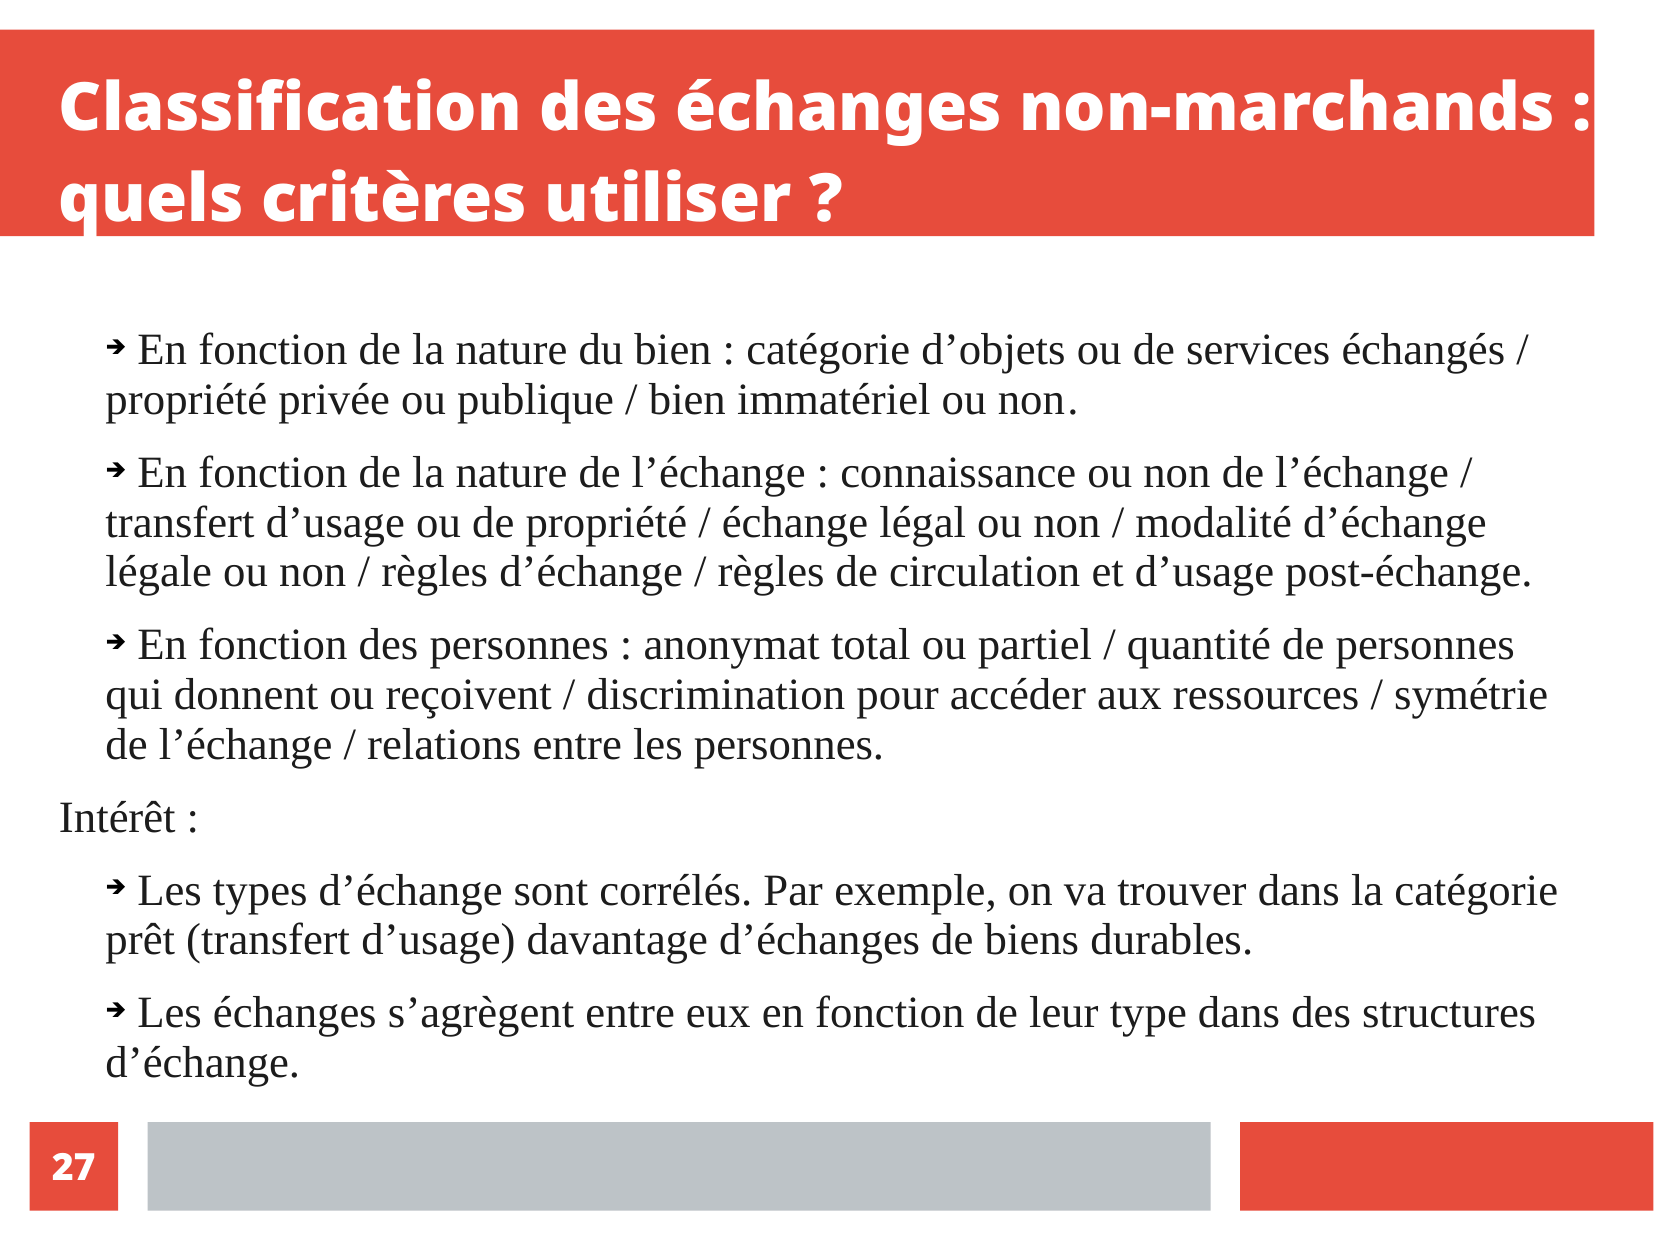

# Classification des échanges non-marchands : quels critères utiliser ?
 En fonction de la nature du bien : catégorie d’objets ou de services échangés / propriété privée ou publique / bien immatériel ou non.
 En fonction de la nature de l’échange : connaissance ou non de l’échange / transfert d’usage ou de propriété / échange légal ou non / modalité d’échange légale ou non / règles d’échange / règles de circulation et d’usage post-échange.
 En fonction des personnes : anonymat total ou partiel / quantité de personnes qui donnent ou reçoivent / discrimination pour accéder aux ressources / symétrie de l’échange / relations entre les personnes.
Intérêt :
 Les types d’échange sont corrélés. Par exemple, on va trouver dans la catégorie prêt (transfert d’usage) davantage d’échanges de biens durables.
 Les échanges s’agrègent entre eux en fonction de leur type dans des structures d’échange.
27